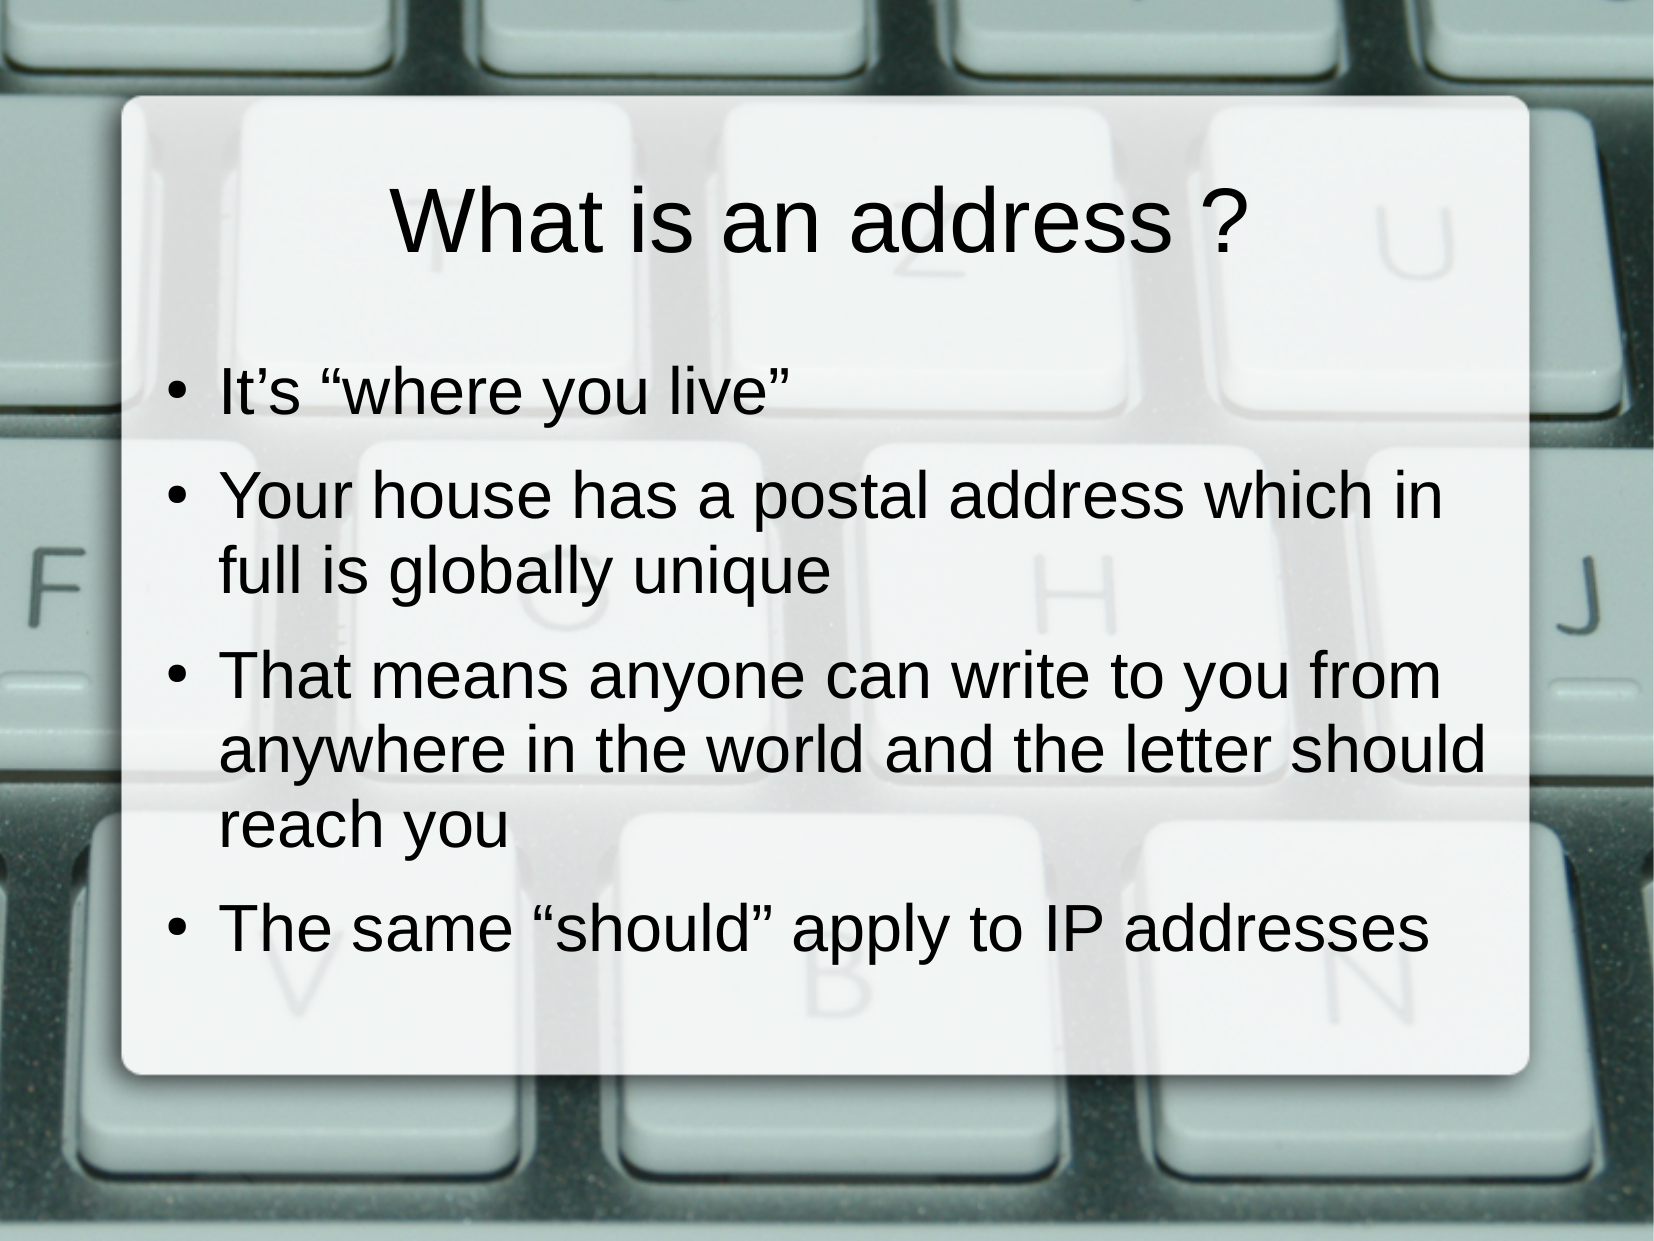

# What is an address ?
It’s “where you live”
Your house has a postal address which in full is globally unique
That means anyone can write to you from anywhere in the world and the letter should reach you
The same “should” apply to IP addresses